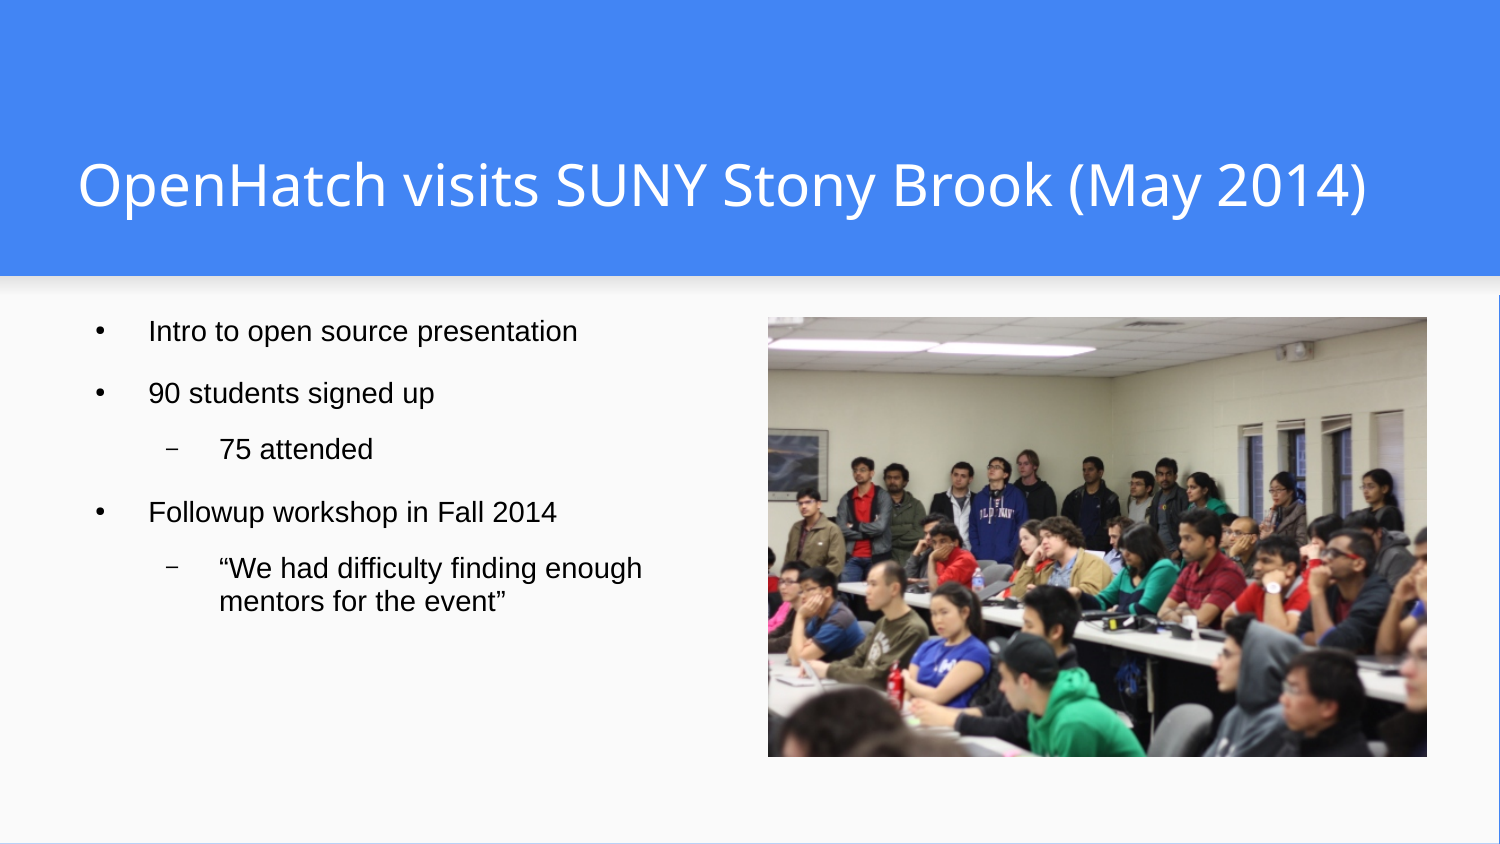

# OpenHatch visits SUNY Stony Brook (May 2014)
Intro to open source presentation
90 students signed up
75 attended
Followup workshop in Fall 2014
“We had difficulty finding enough mentors for the event”